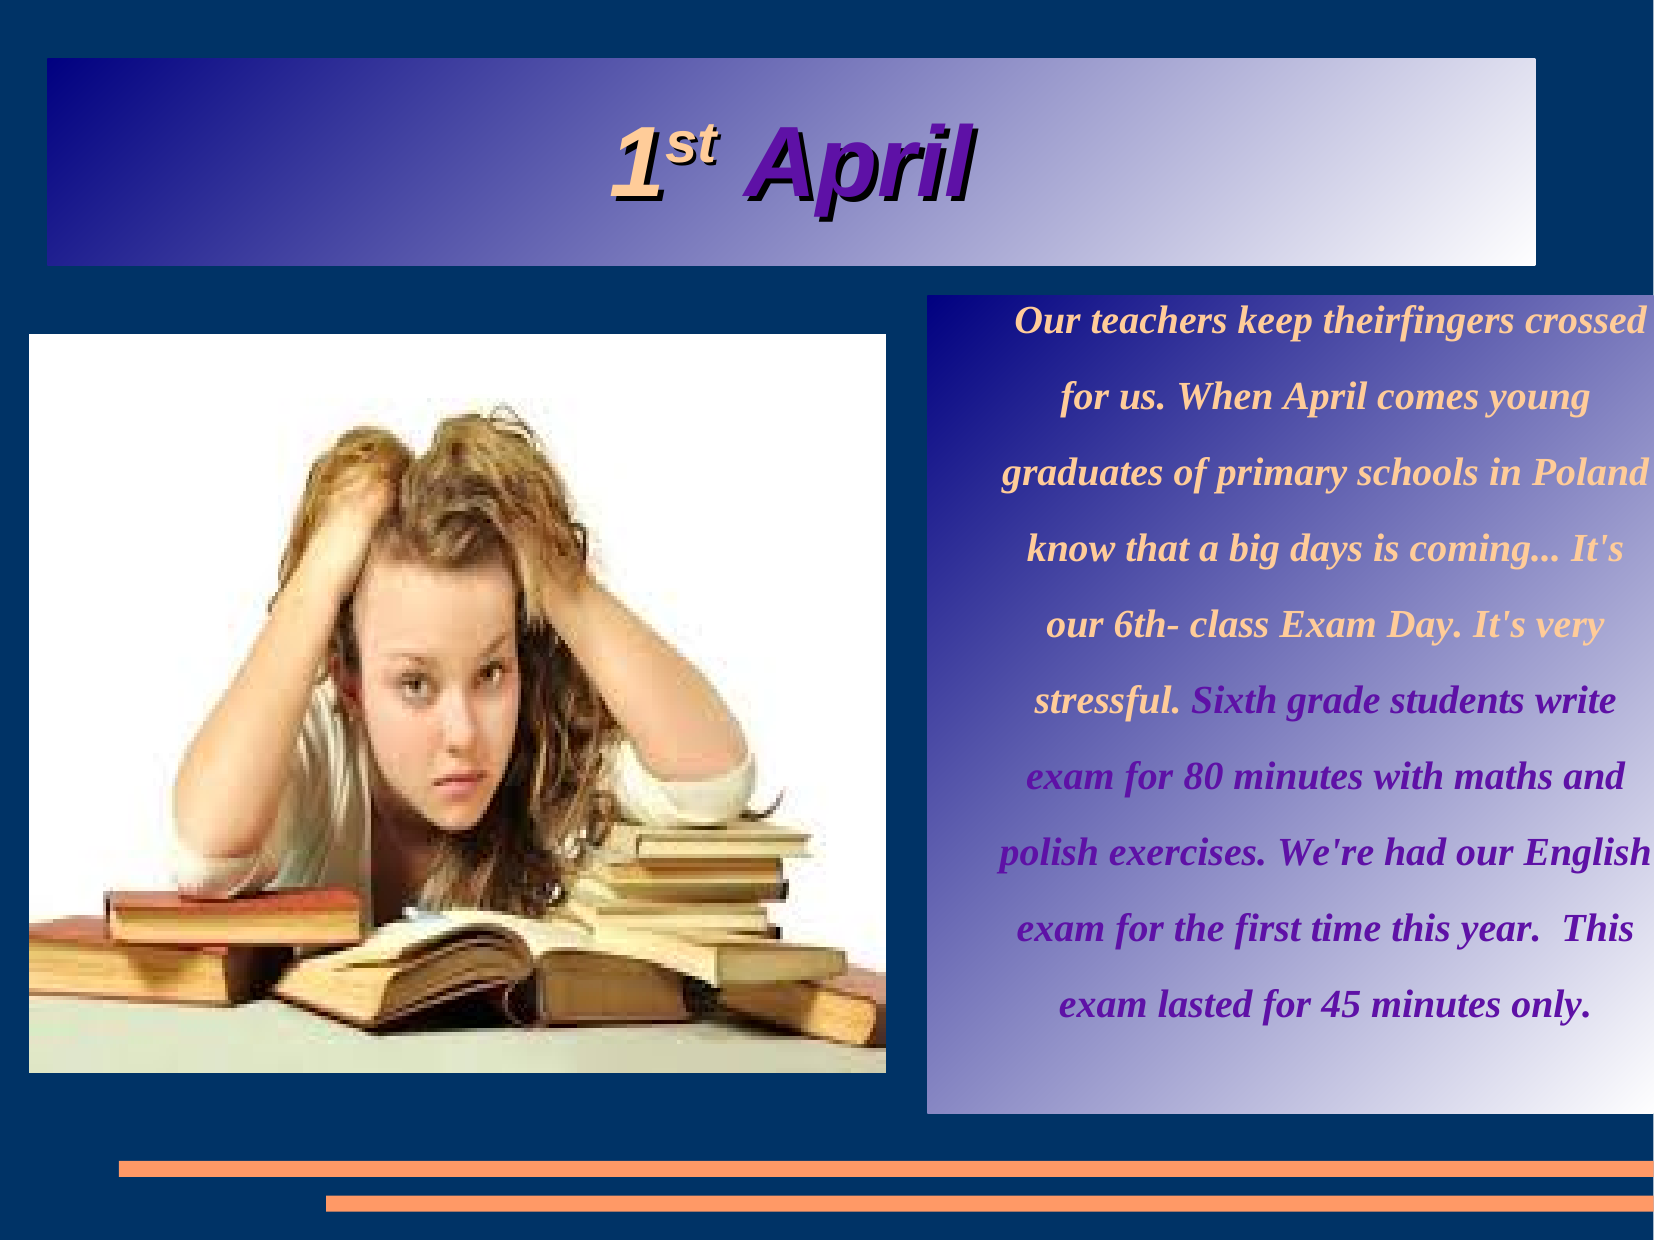

# 1st April
 Our teachers keep theirfingers crossed for us. When April comes young graduates of primary schools in Poland know that a big days is coming... It's our 6th- class Exam Day. It's very stressful. Sixth grade students write exam for 80 minutes with maths and polish exercises. We're had our English exam for the first time this year. This exam lasted for 45 minutes only.